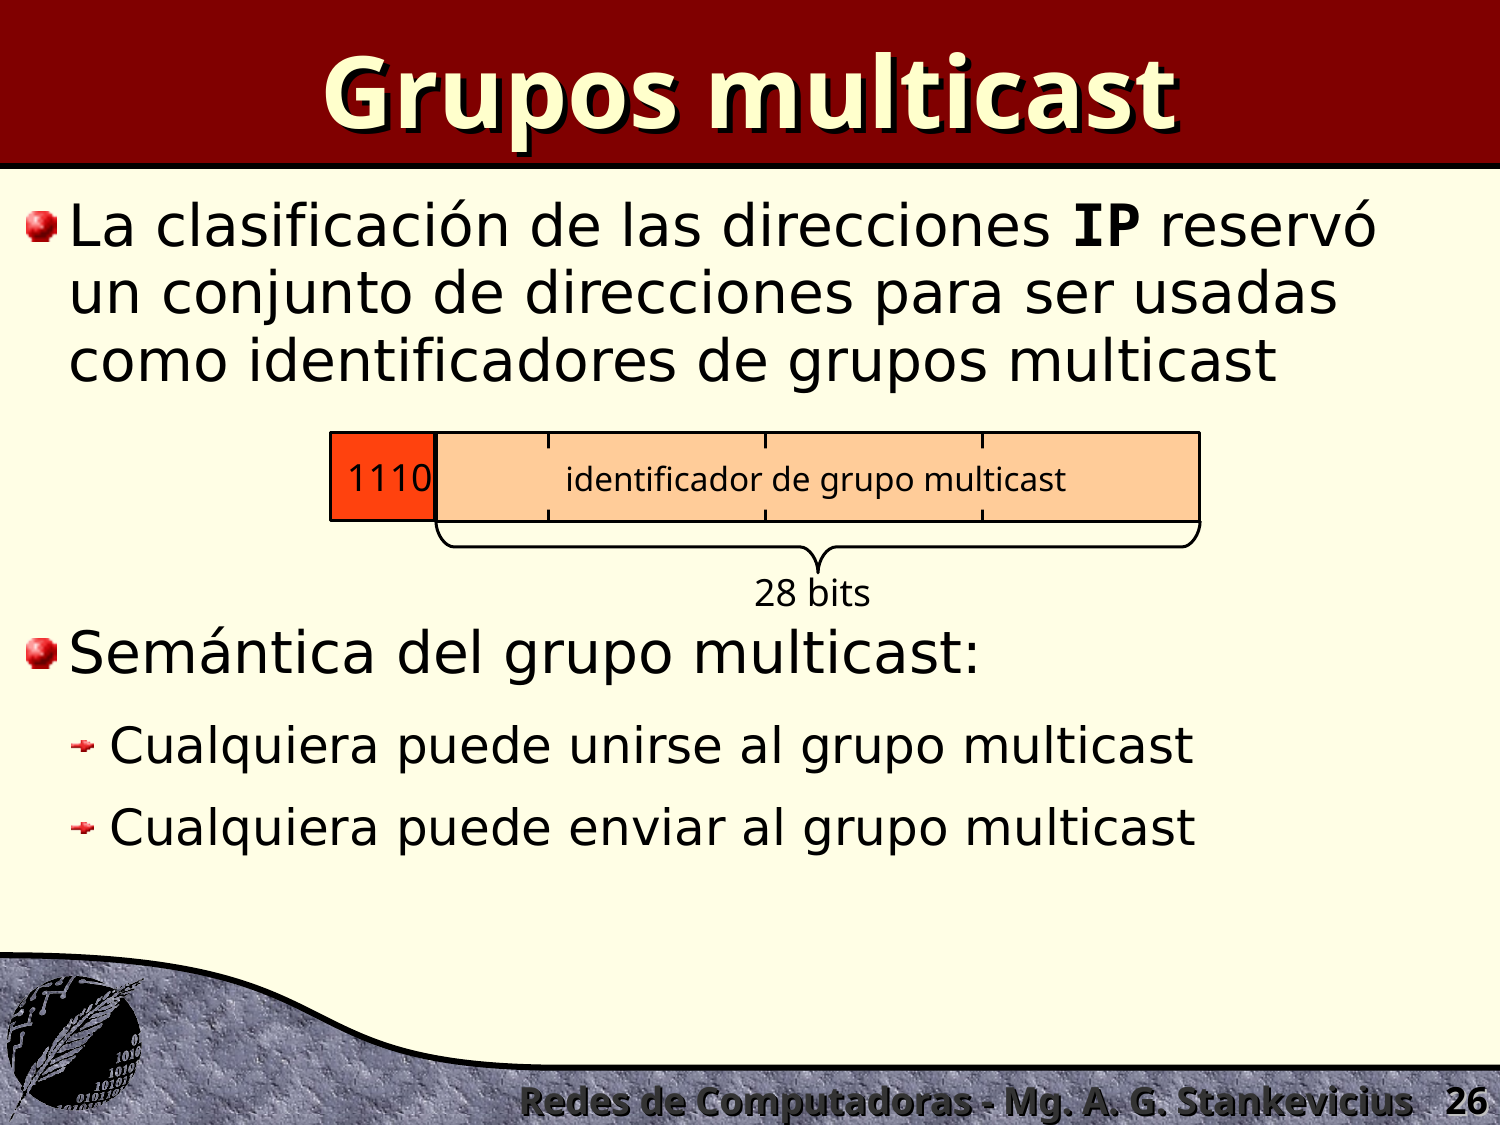

# Grupos multicast
La clasificación de las direcciones IP reservó
un conjunto de direcciones para ser usadas como identificadores de grupos multicast
Semántica del grupo multicast:
Cualquiera puede unirse al grupo multicast
Cualquiera puede enviar al grupo multicast
1110
identificador de grupo multicast
28 bits
26